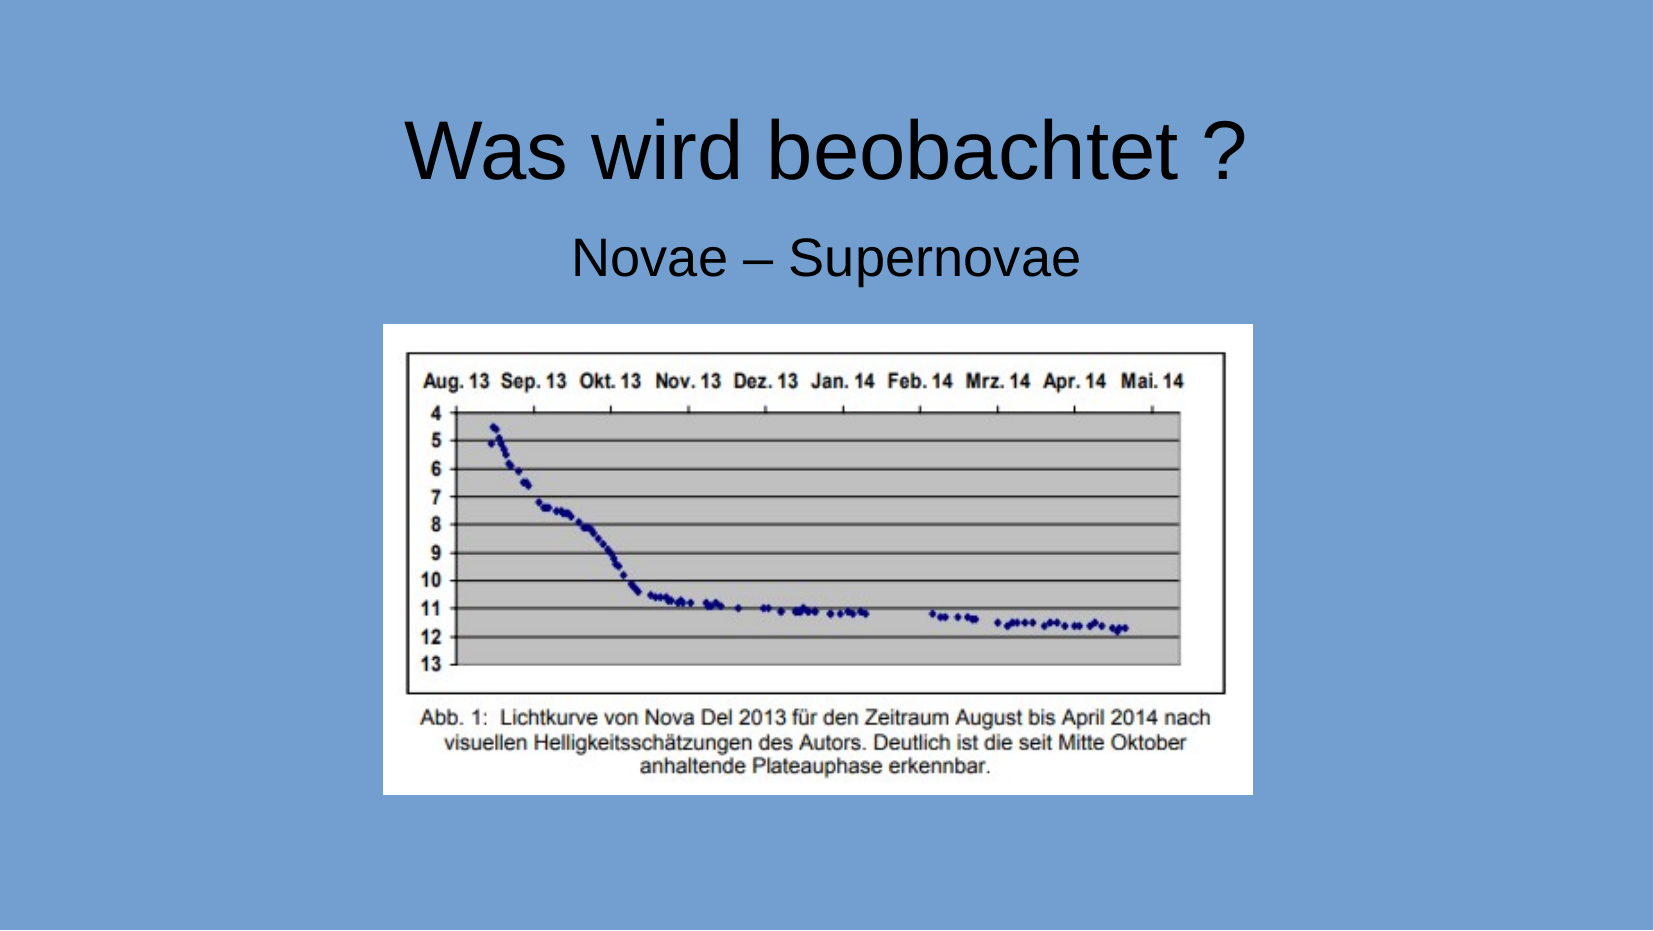

Was wird beobachtet ?
Novae – Supernovae